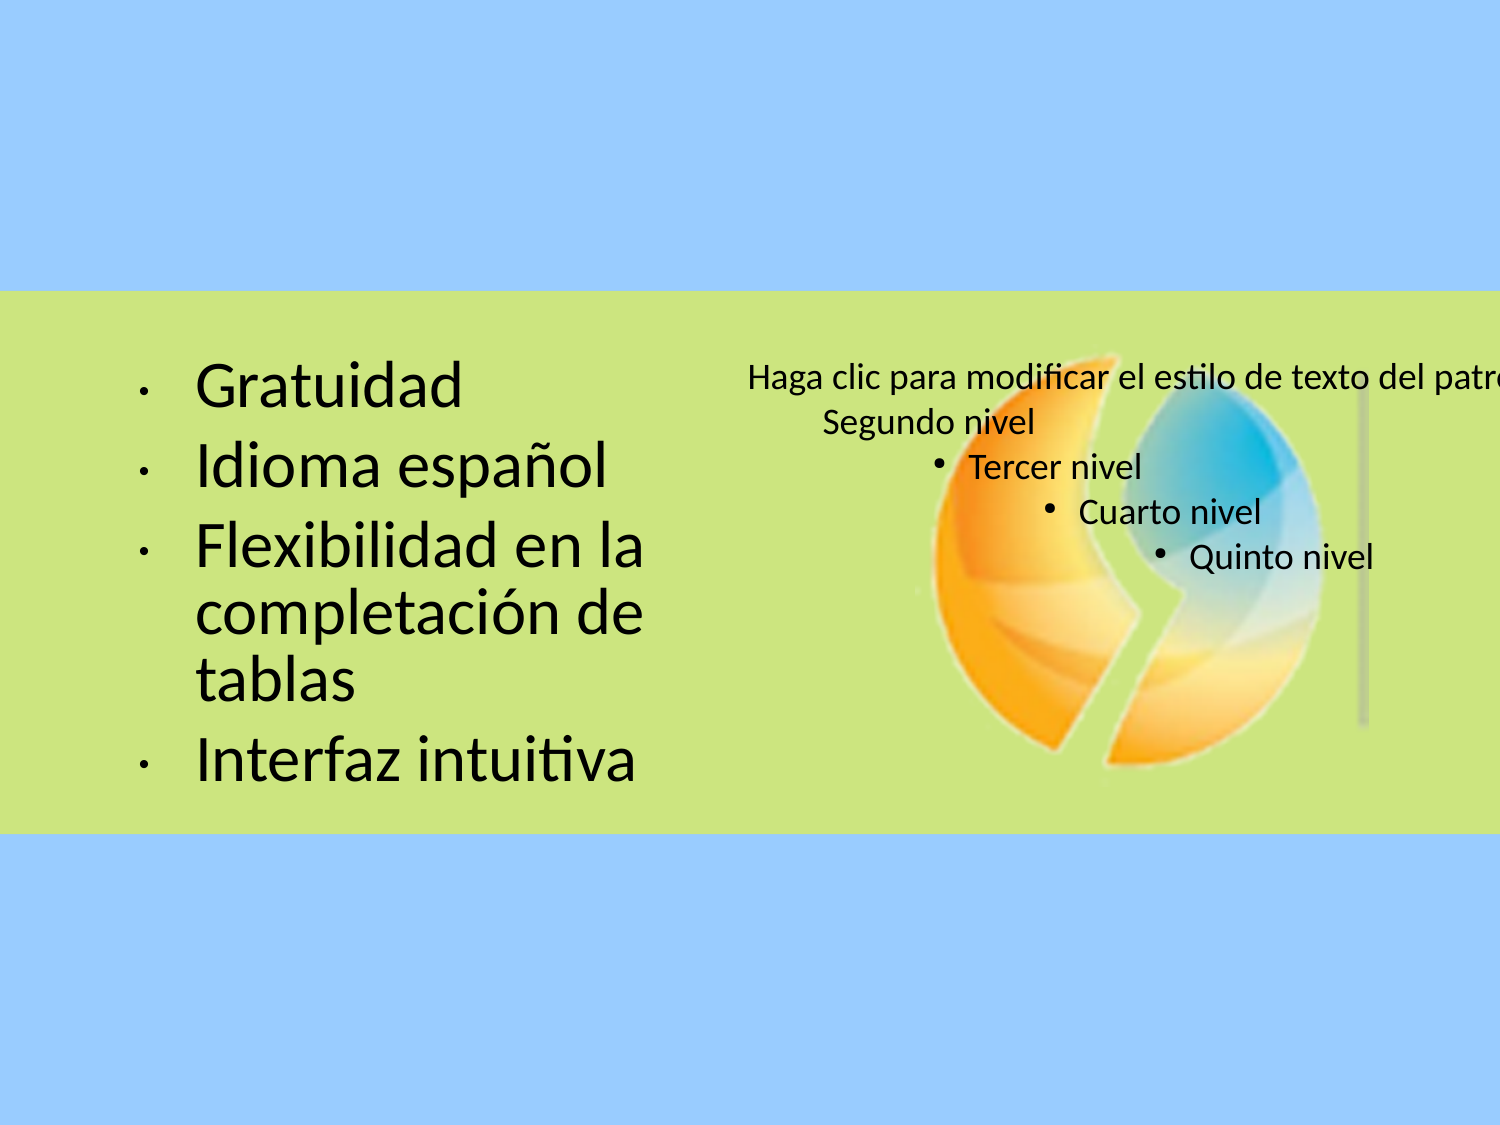

Haga clic para modificar el estilo de texto del patrón
Segundo nivel
Tercer nivel
Cuarto nivel
Quinto nivel
# Gratuidad
Idioma español
Flexibilidad en la completación de tablas
Interfaz intuitiva